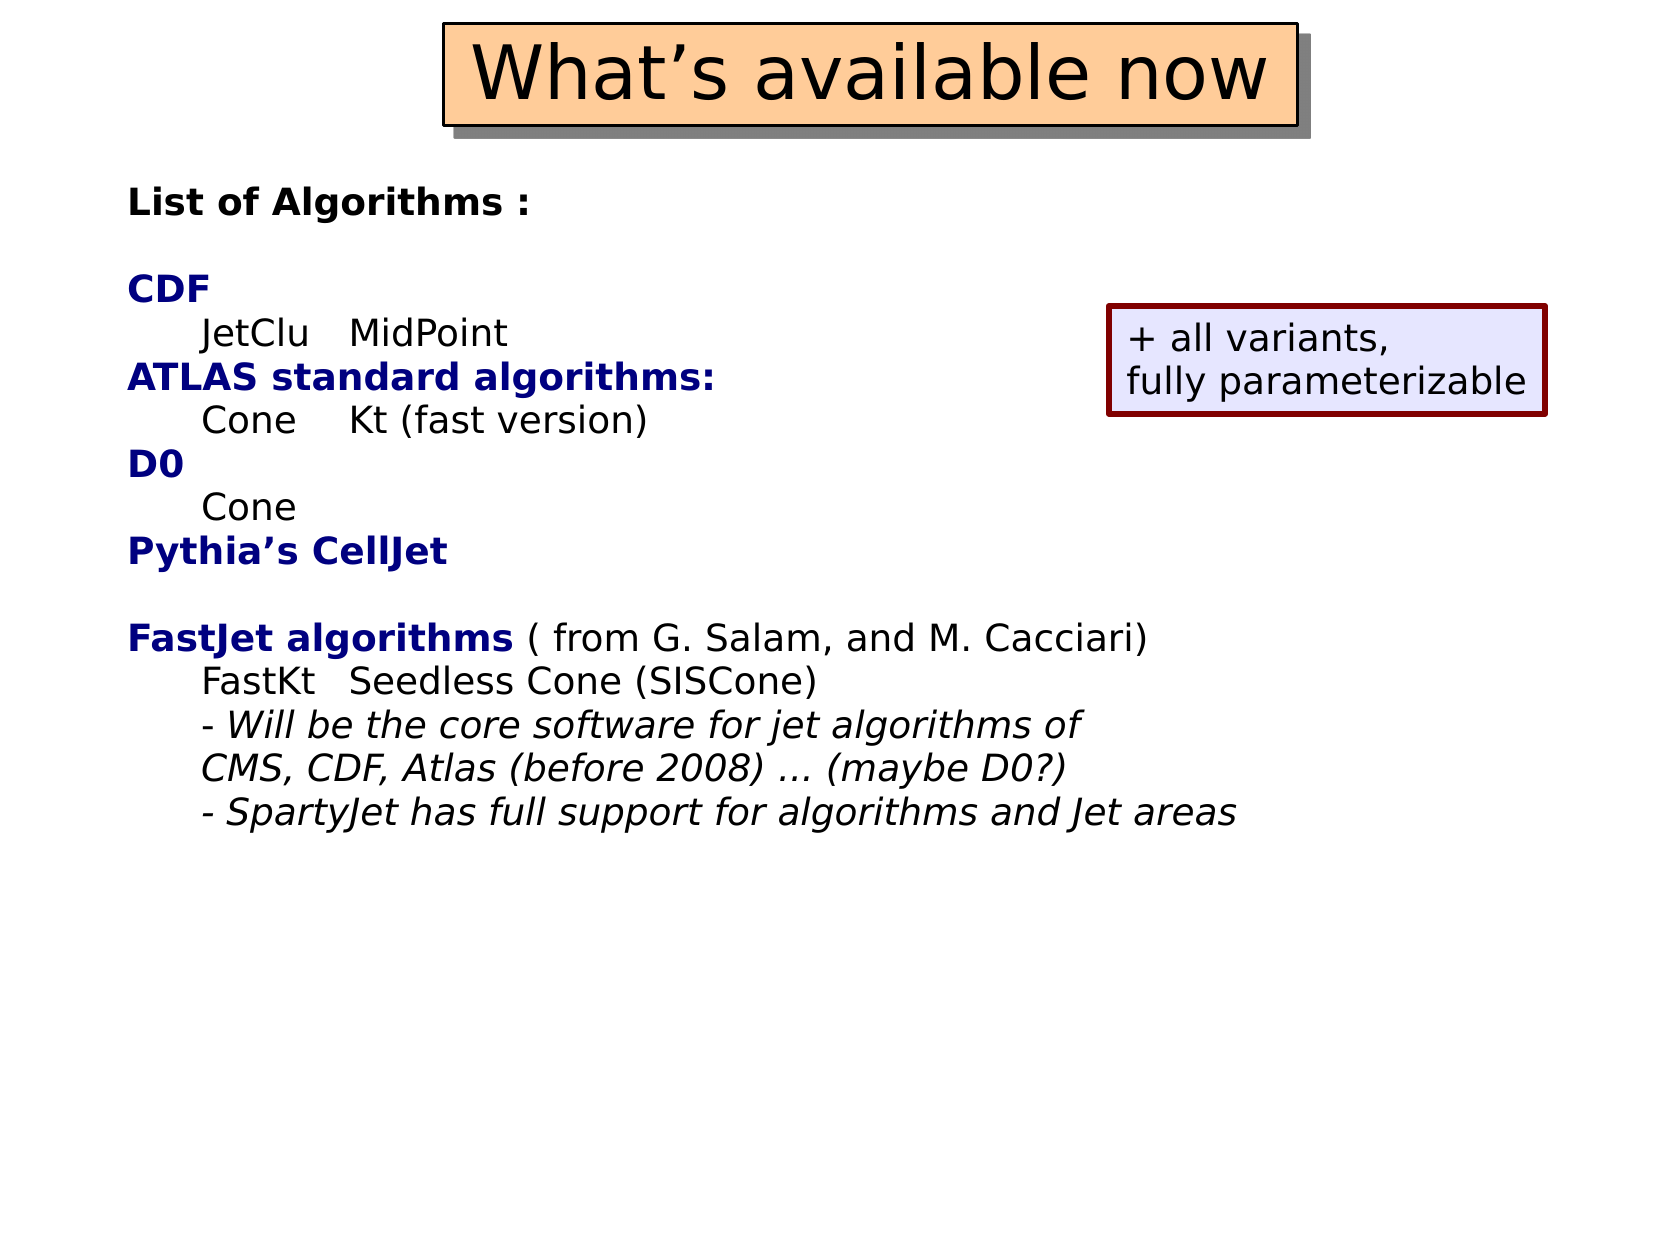

What’s available now
List of Algorithms :
CDF
	JetClu	MidPoint
ATLAS standard algorithms:
	Cone	Kt (fast version)
D0
	Cone
Pythia’s CellJet
FastJet algorithms ( from G. Salam, and M. Cacciari)
	FastKt 	Seedless Cone (SISCone)
	- Will be the core software for jet algorithms of
	CMS, CDF, Atlas (before 2008) ... (maybe D0?)
	- SpartyJet has full support for algorithms and Jet areas
+ all variants,
fully parameterizable